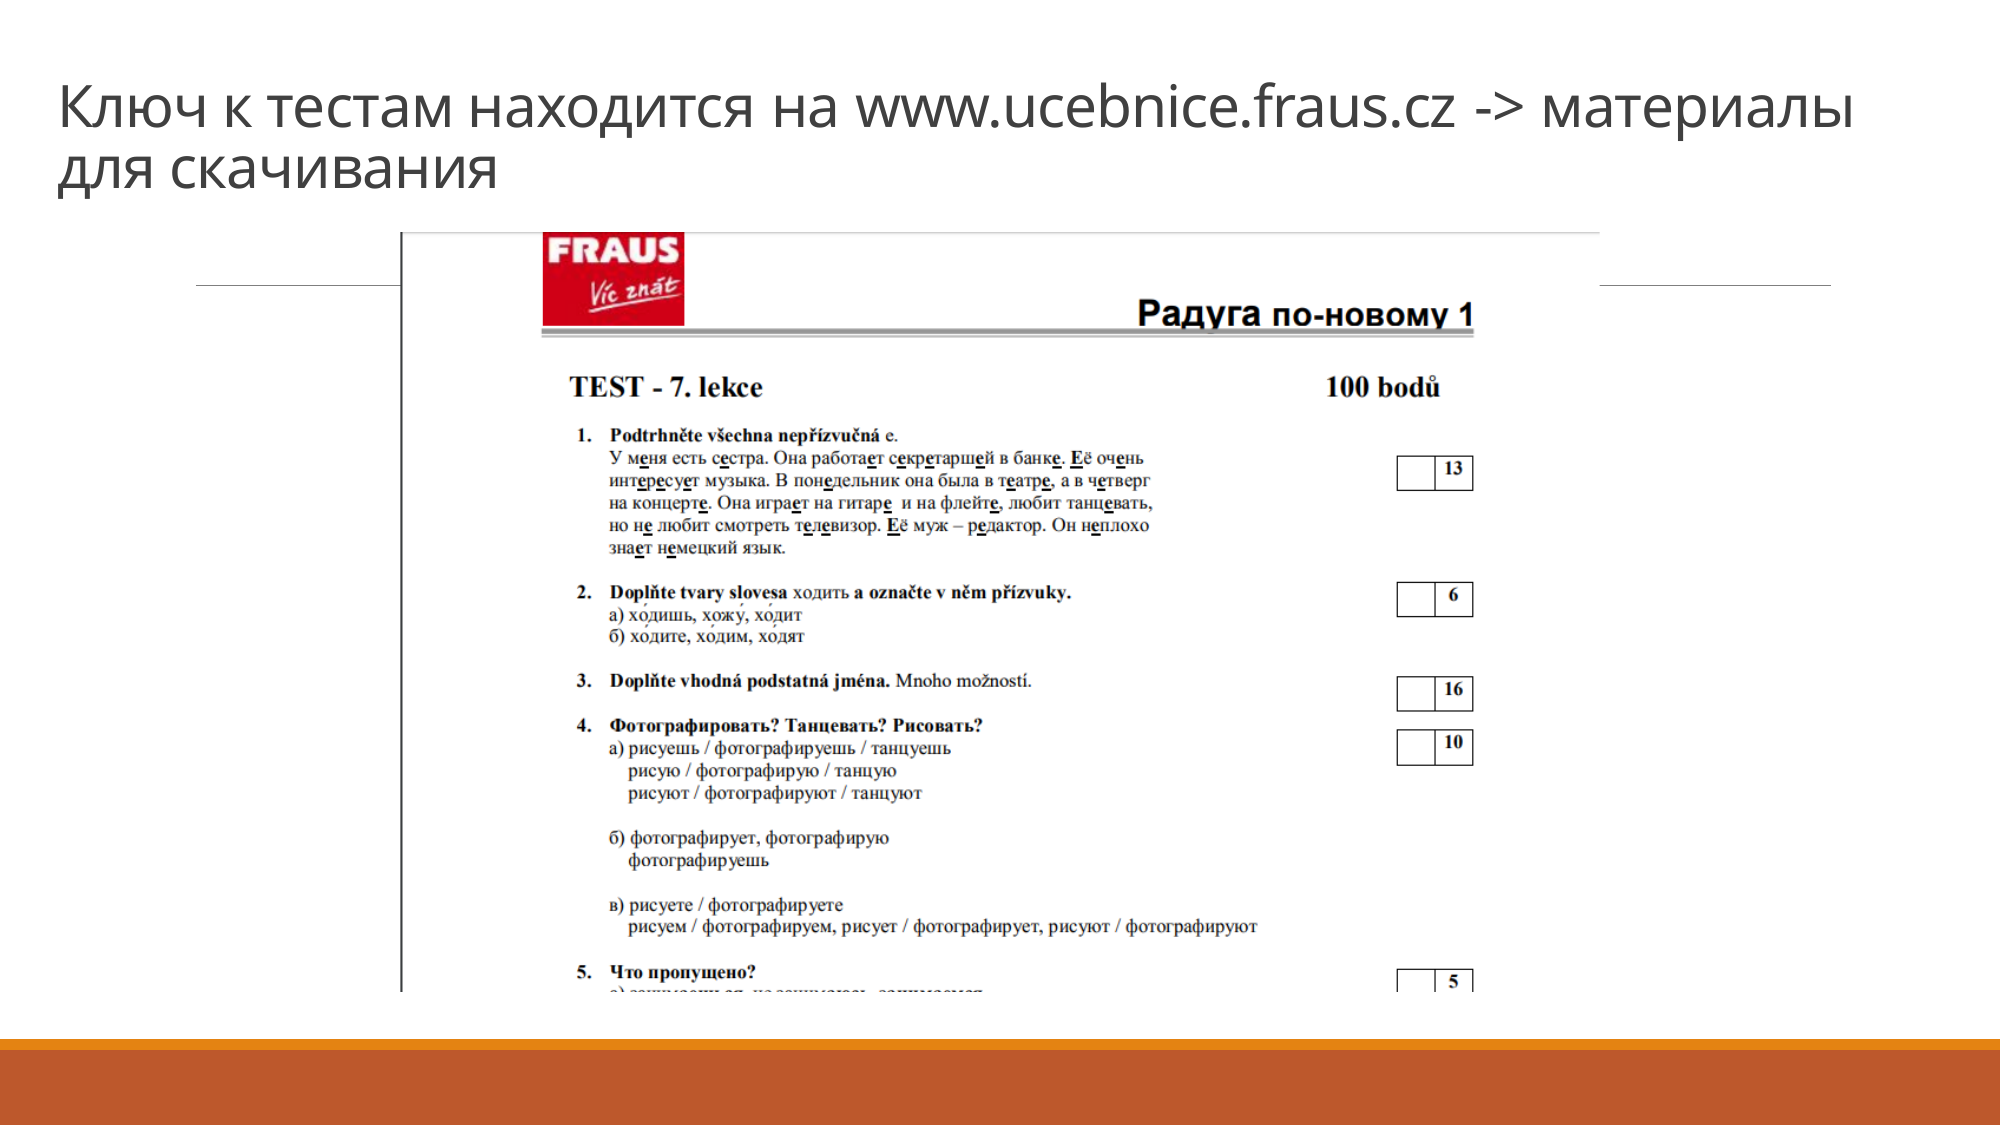

# Ключ к тестам находится на www.ucebnice.fraus.cz -> материалы для скачивания